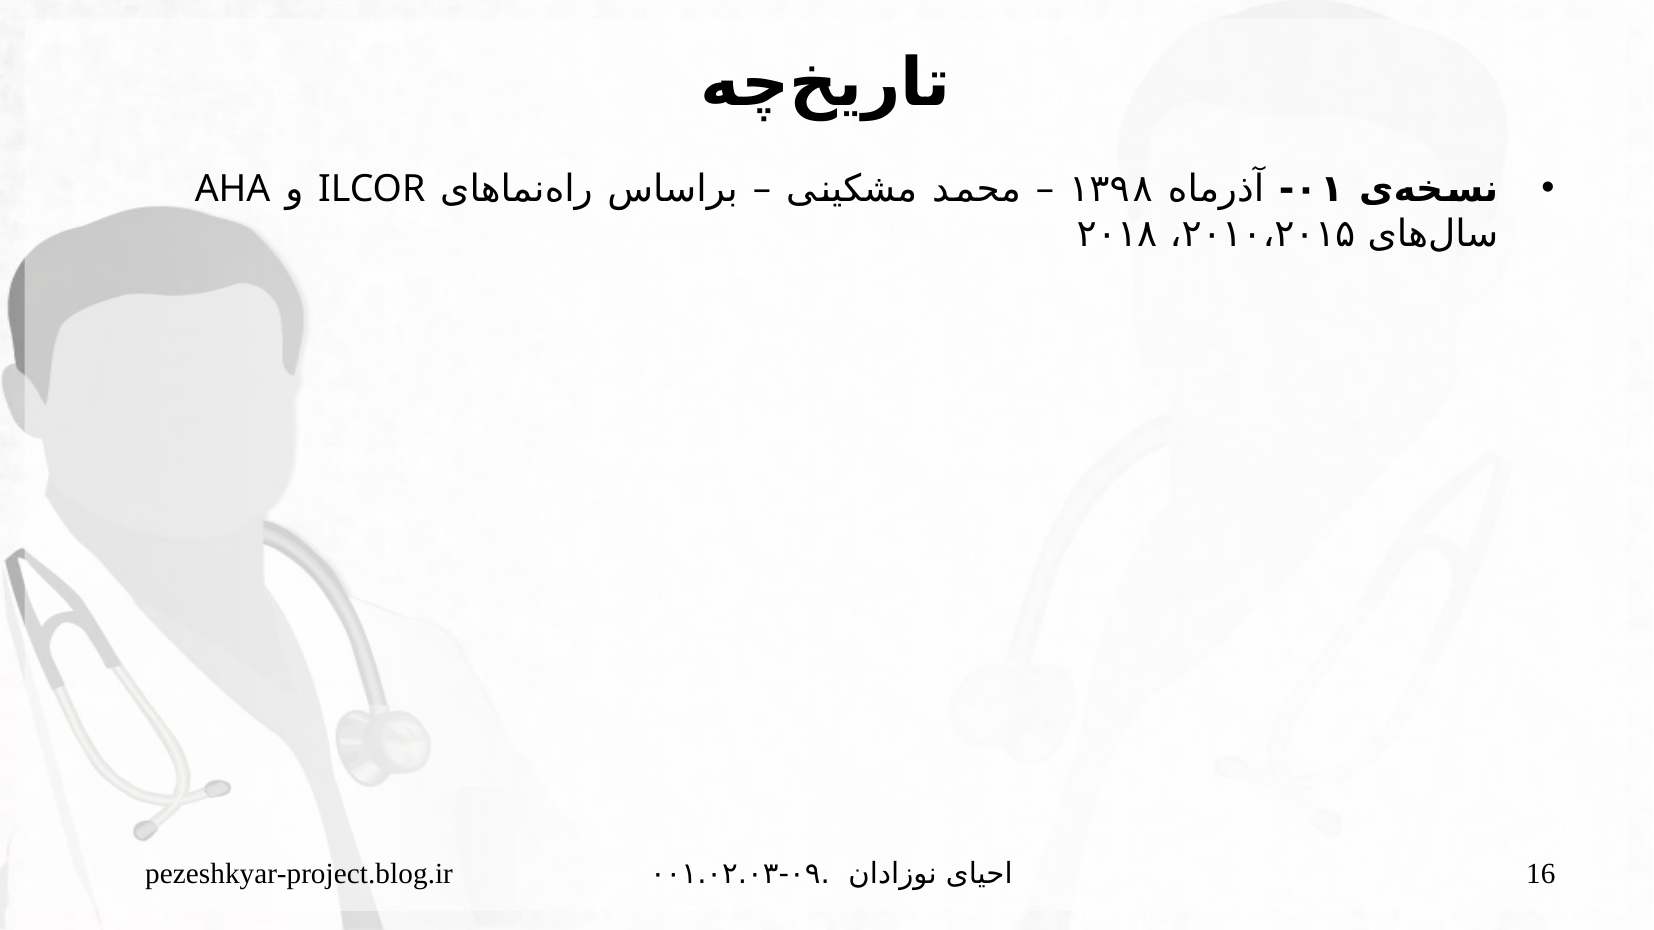

# تاریخ‌چه
نسخه‌ی ۰۱- آذرماه ۱۳۹۸ – محمد مشکینی – براساس راه‌نماهای ILCOR و AHA سال‌های ۲۰۱۰،۲۰۱۵، ۲۰۱۸
pezeshkyar-project.blog.ir
۰۰۱.۰۲.۰۳-۰۹. احیای نوزادان
16